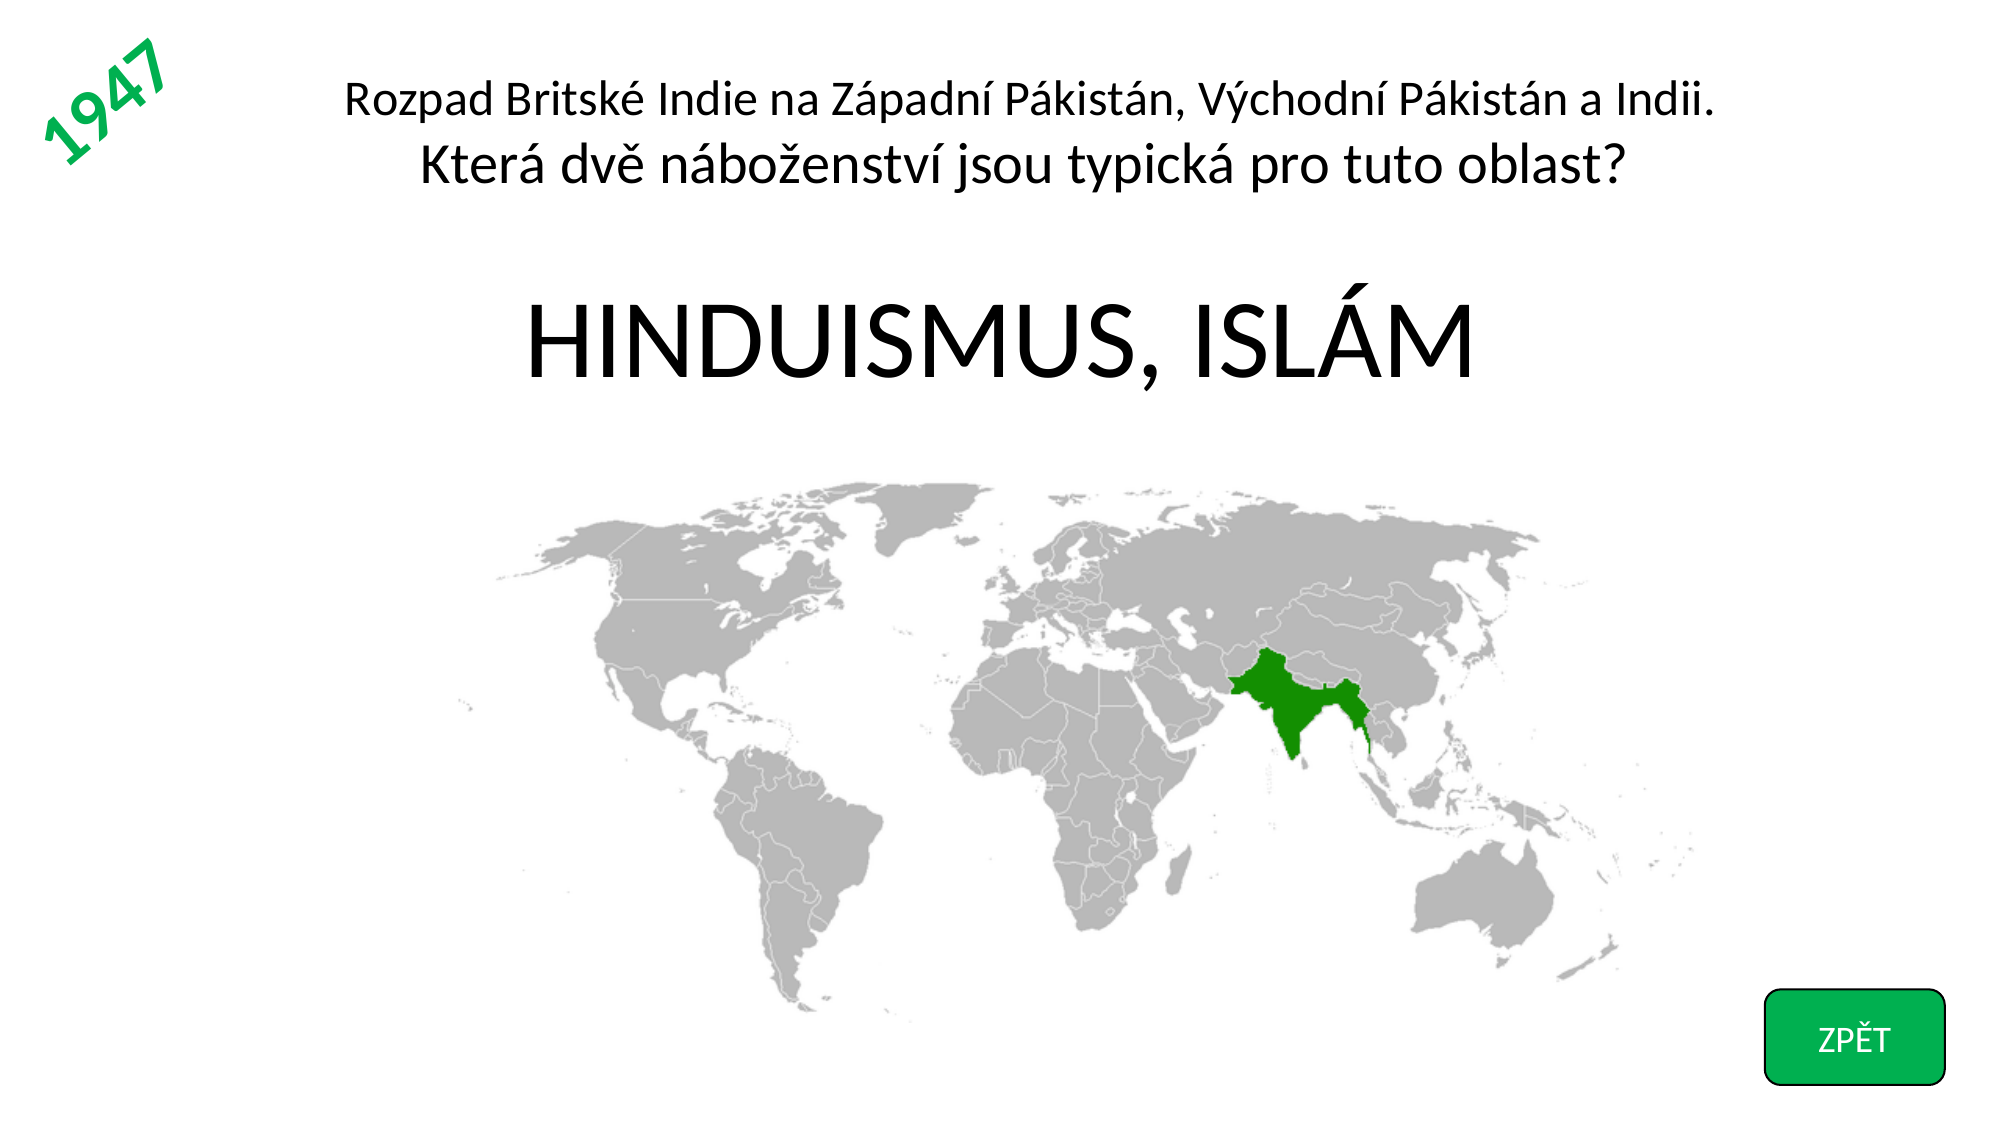

1947
 Rozpad Britské Indie na Západní Pákistán, Východní Pákistán a Indii.
Která dvě náboženství jsou typická pro tuto oblast?
HINDUISMUS, ISLÁM
ZPĚT